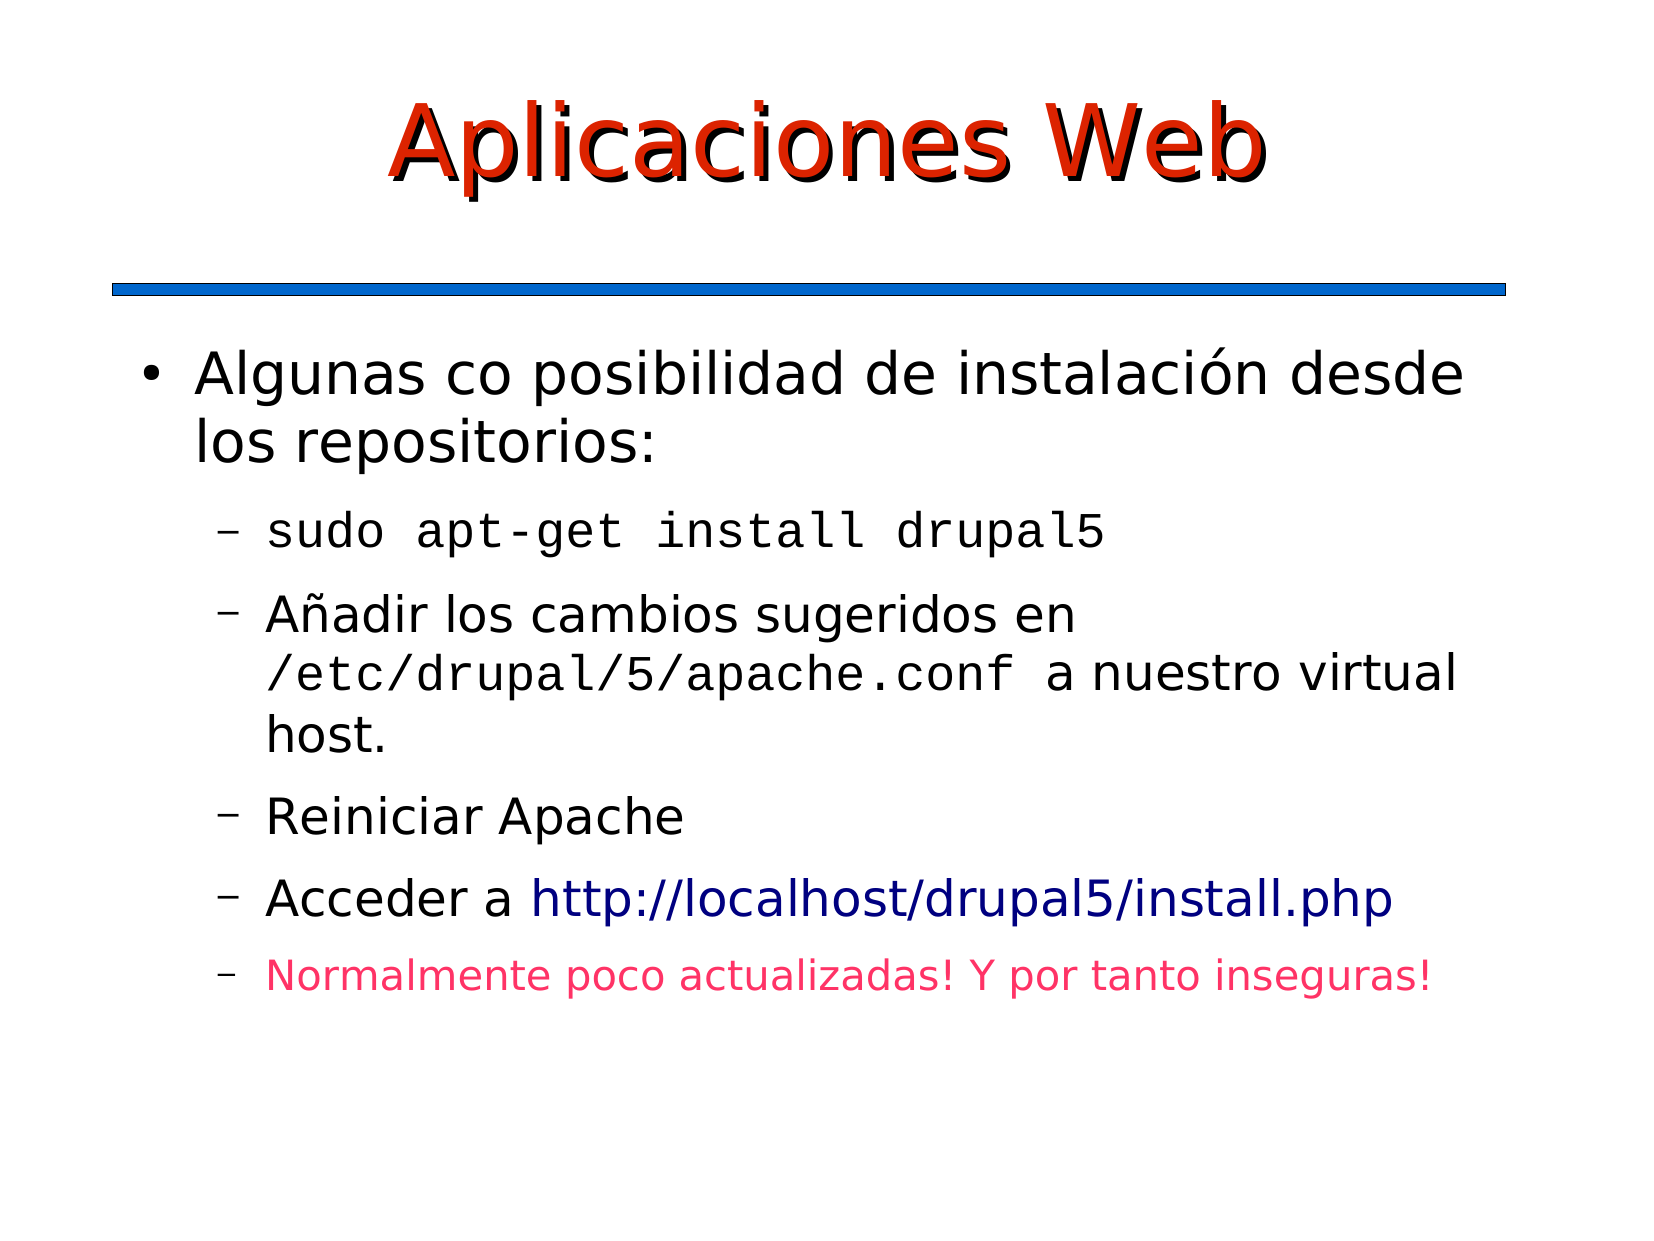

# Aplicaciones Web
Algunas co posibilidad de instalación desde los repositorios:
sudo apt-get install drupal5
Añadir los cambios sugeridos en /etc/drupal/5/apache.conf a nuestro virtual host.
Reiniciar Apache
Acceder a http://localhost/drupal5/install.php
Normalmente poco actualizadas! Y por tanto inseguras!